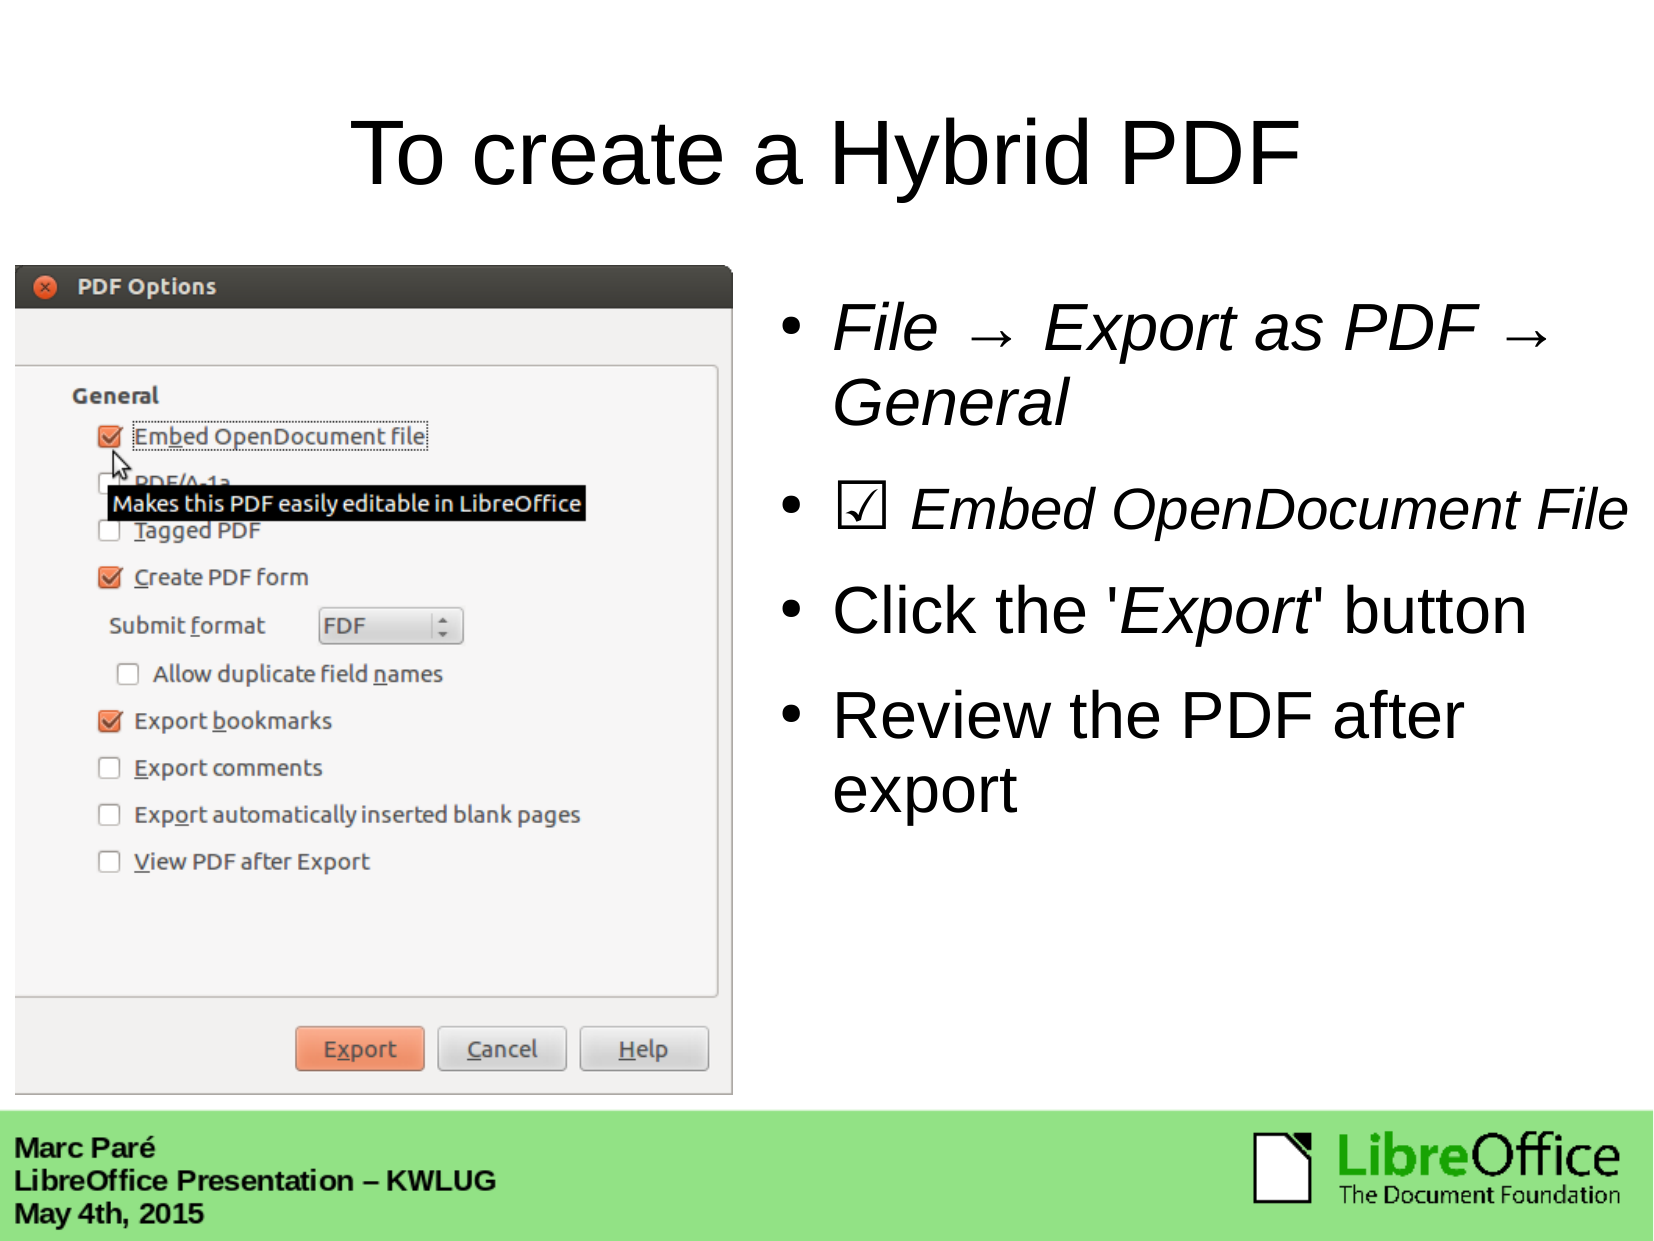

# To create a Hybrid PDF
File → Export as PDF → General
☑ Embed OpenDocument File
Click the 'Export' button
Review the PDF after export